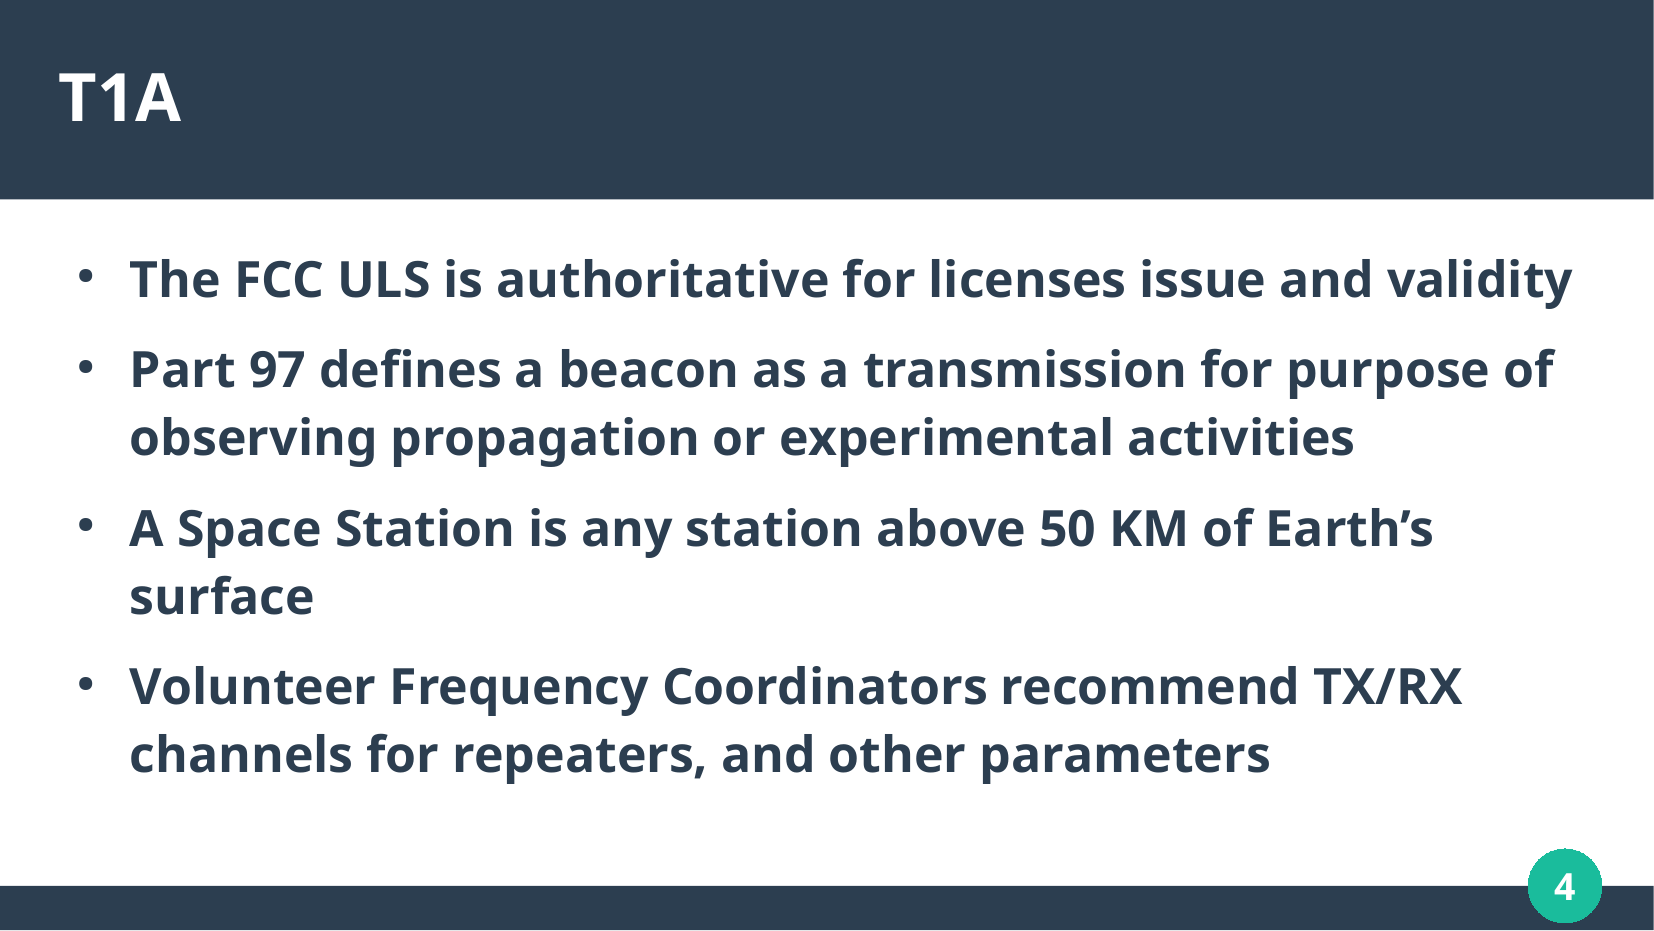

# T1A
The FCC ULS is authoritative for licenses issue and validity
Part 97 defines a beacon as a transmission for purpose of observing propagation or experimental activities
A Space Station is any station above 50 KM of Earth’s surface
Volunteer Frequency Coordinators recommend TX/RX channels for repeaters, and other parameters
4